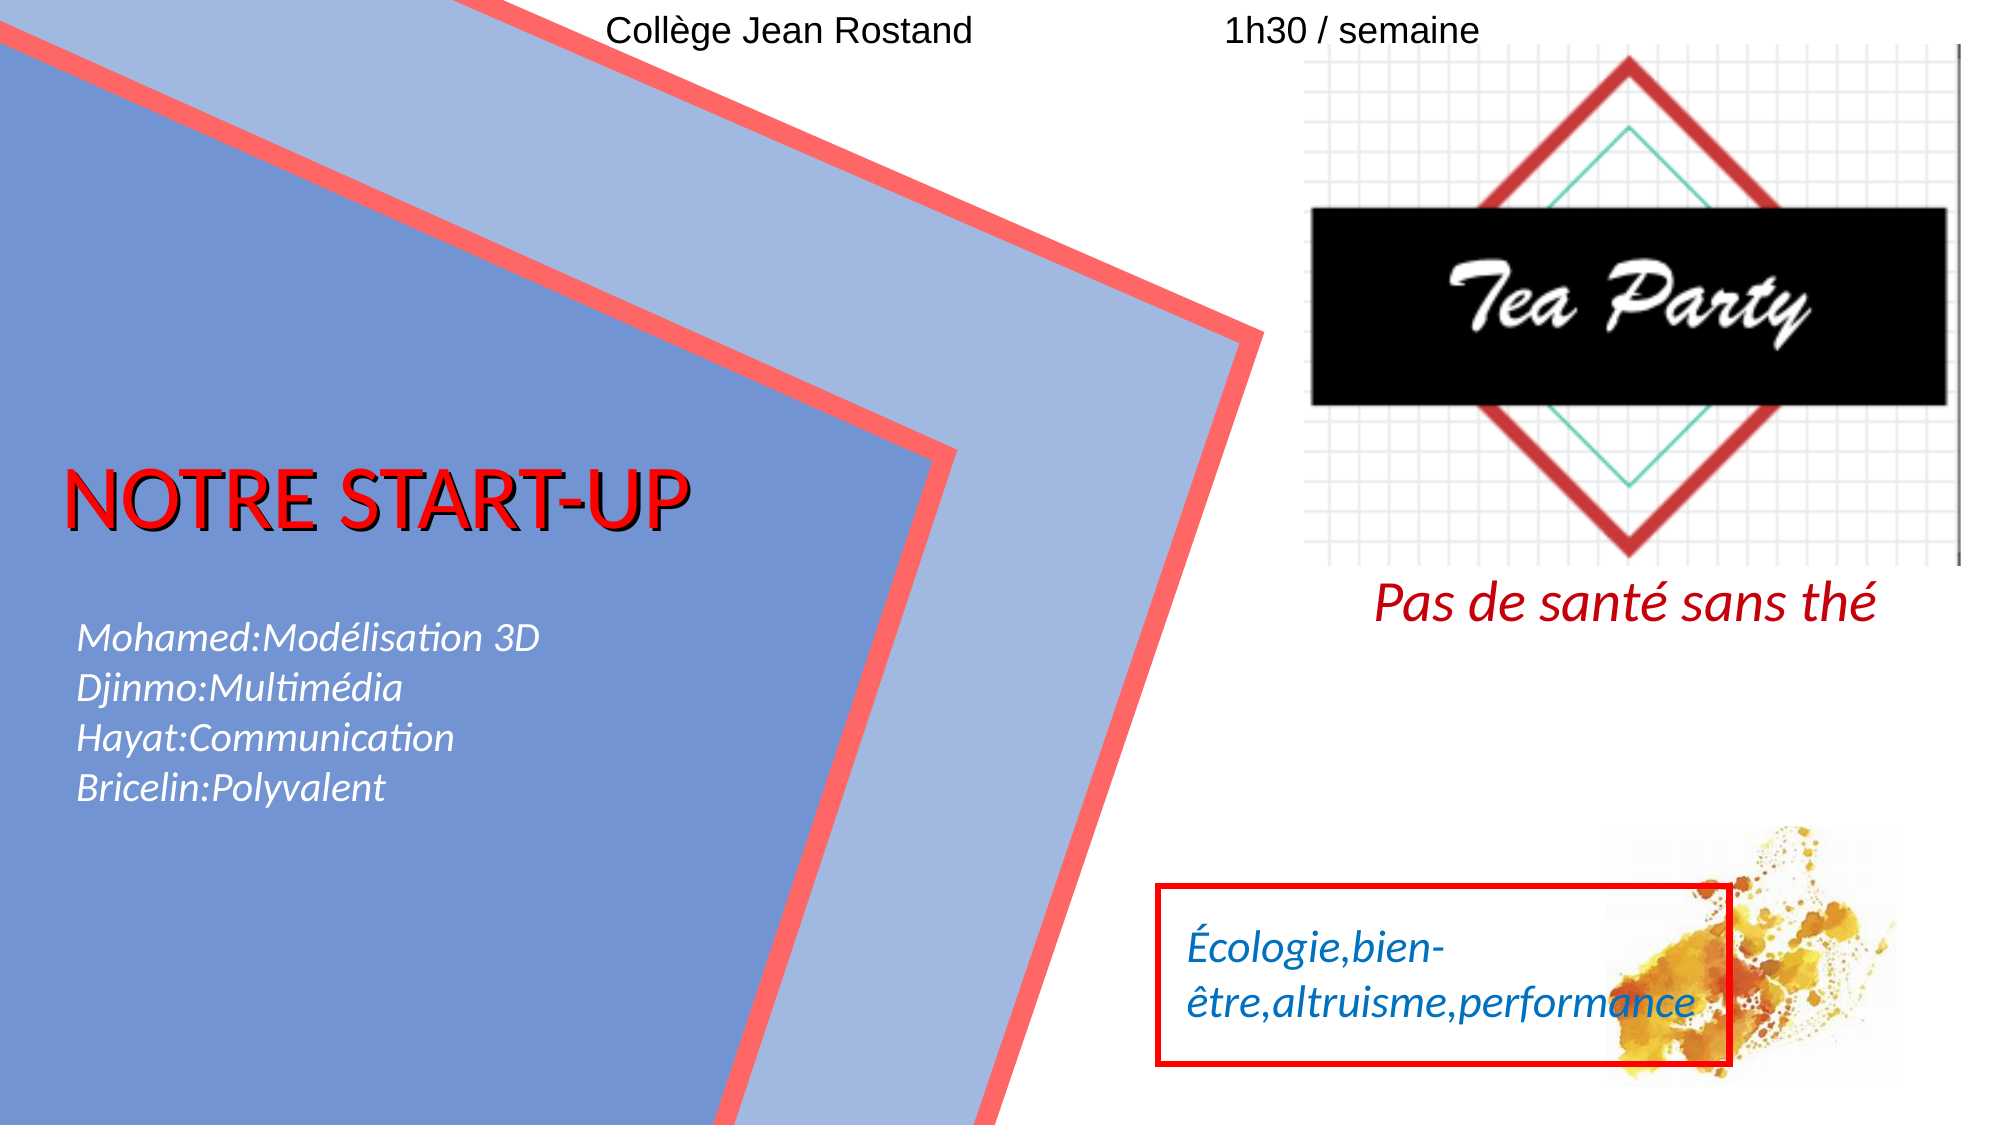

Collège Jean Rostand 1h30 / semaine
NOTRE START-UP
Pas de santé sans thé
Mohamed:Modélisation 3D
Djinmo:Multimédia
Hayat:Communication
Bricelin:Polyvalent
Écologie,bien-être,altruisme,performance